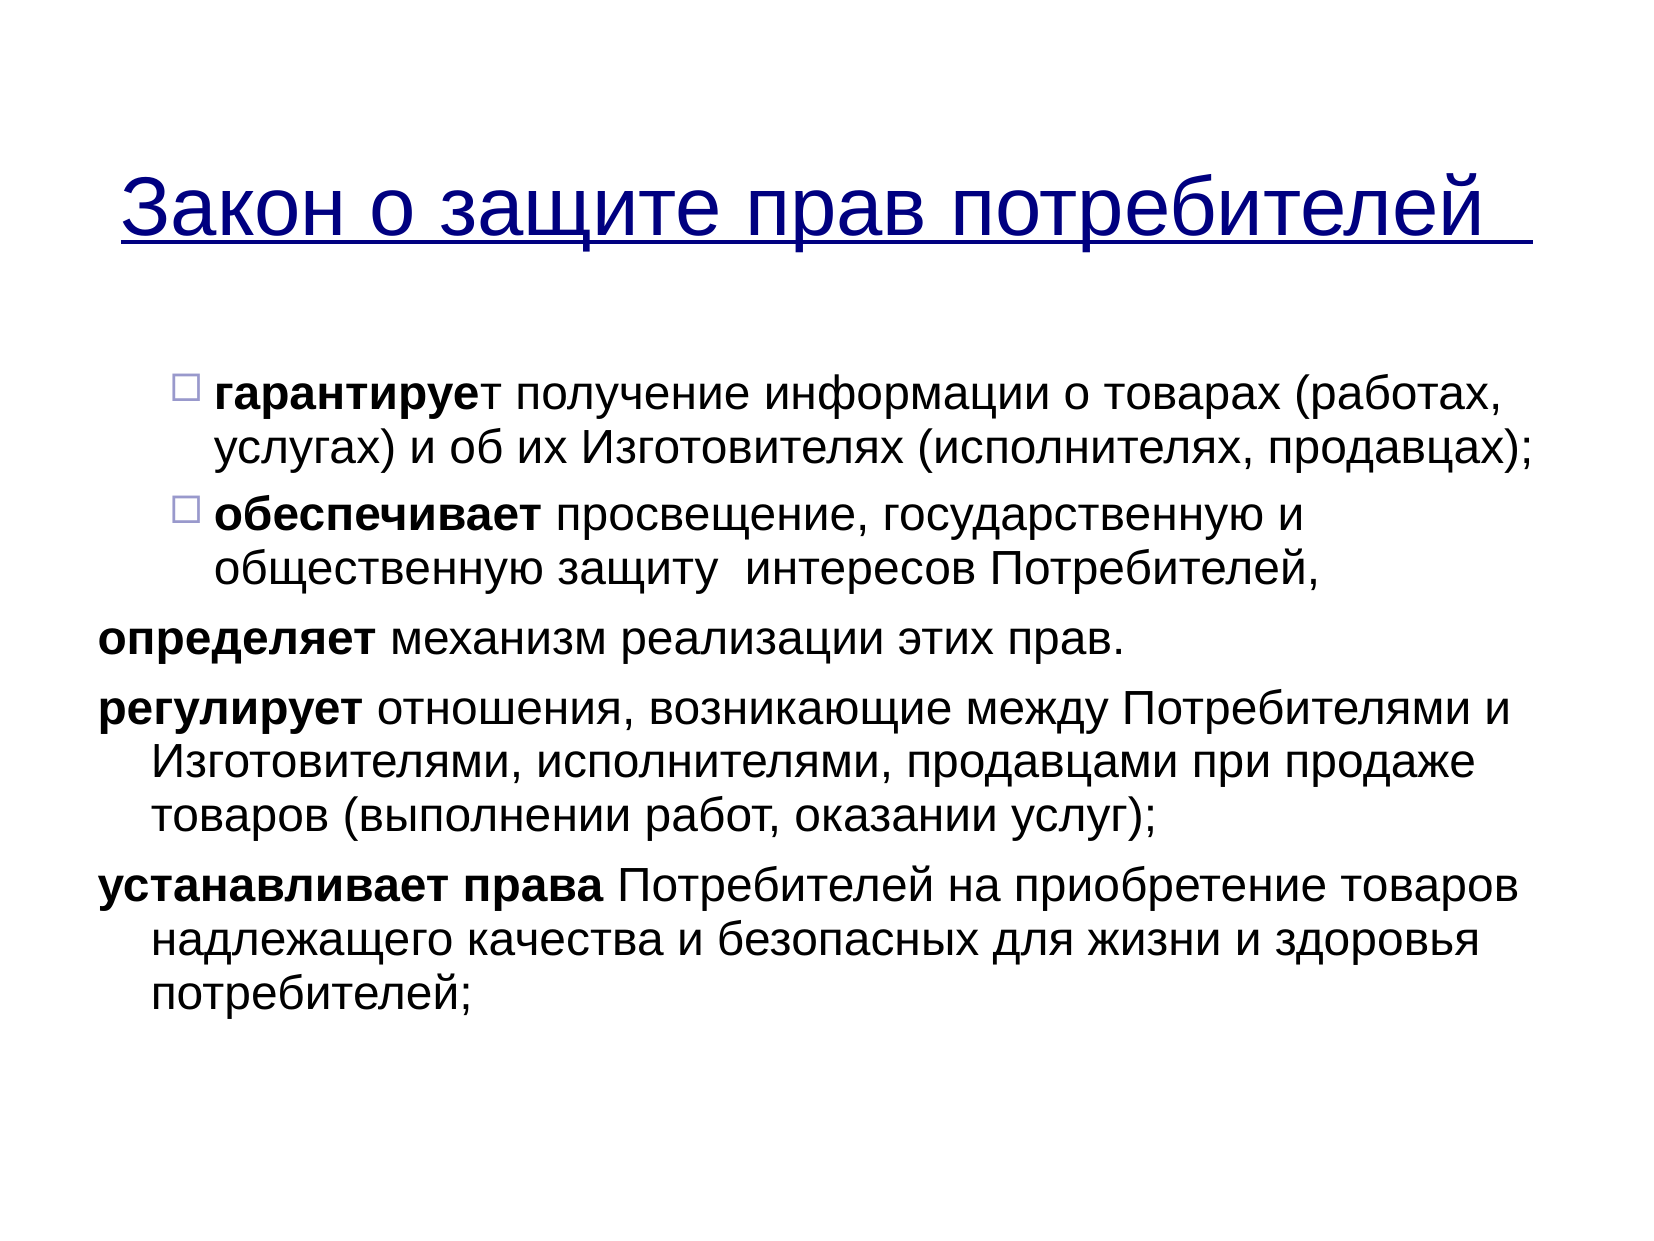

# Закон о защите прав потребителей
гарантирует получение информации о товарах (работах, услугах) и об их Изготовителях (исполнителях, продавцах);
обеспечивает просвещение, государственную и общественную защиту интересов Потребителей,
определяет механизм реализации этих прав.
регулирует отношения, возникающие между Потребителями и Изготовителями, исполнителями, продавцами при продаже товаров (выполнении работ, оказании услуг);
устанавливает права Потребителей на приобретение товаров надлежащего качества и безопасных для жизни и здоровья потребителей;